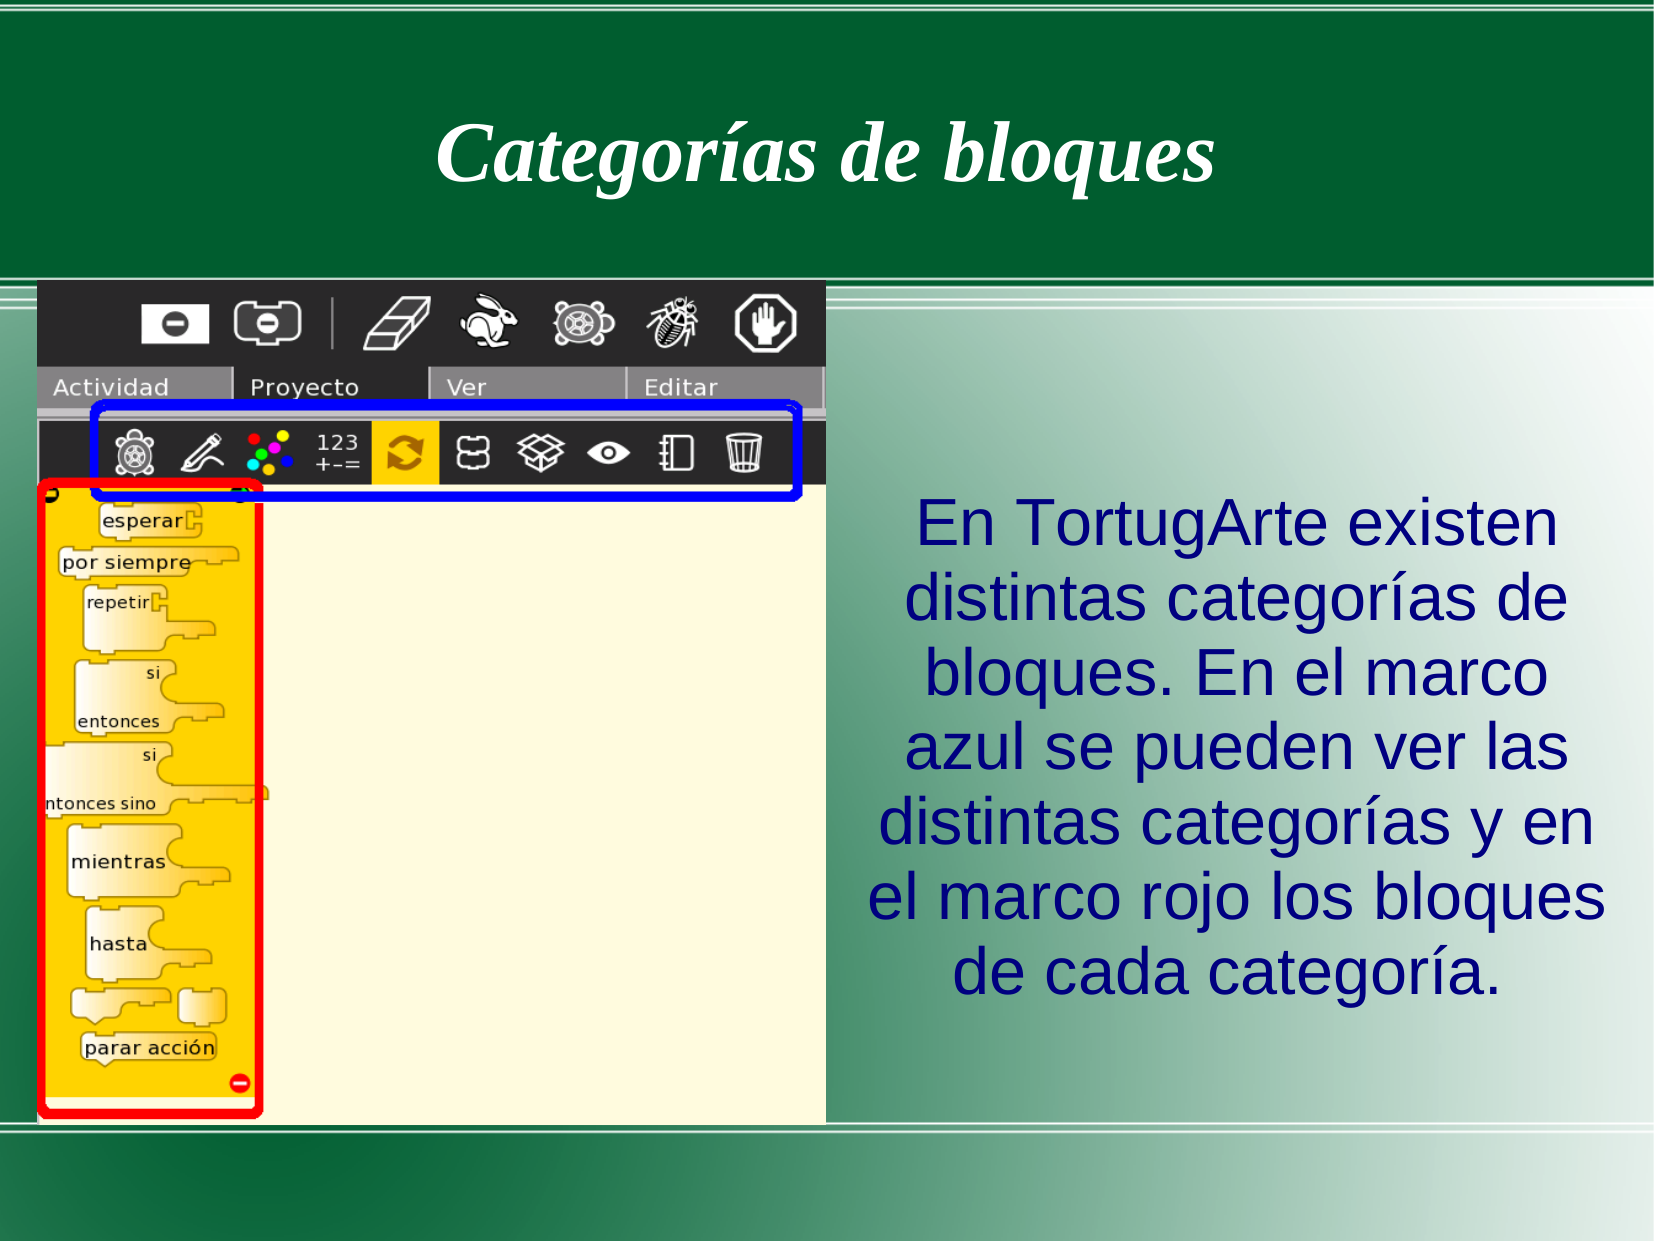

# Categorías de bloques
En TortugArte existen distintas categorías de bloques. En el marco azul se pueden ver las distintas categorías y en el marco rojo los bloques de cada categoría.